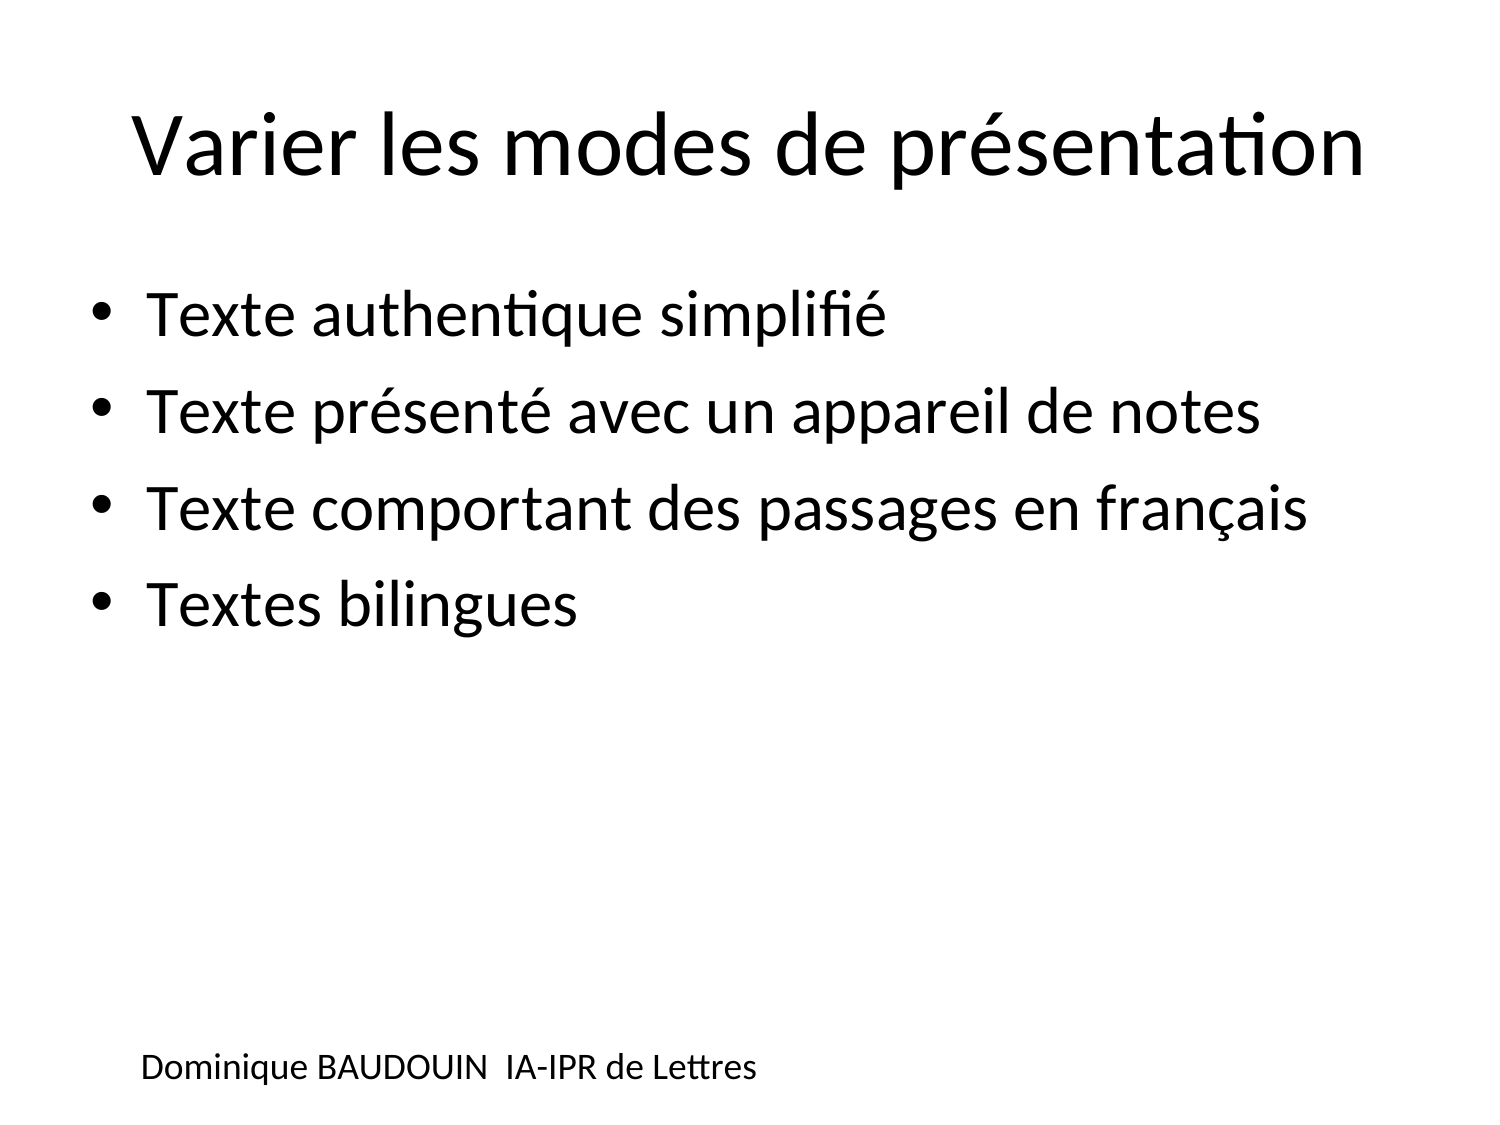

# Varier les modes de présentation
Texte authentique simplifié
Texte présenté avec un appareil de notes
Texte comportant des passages en français
Textes bilingues
Dominique BAUDOUIN IA-IPR de Lettres